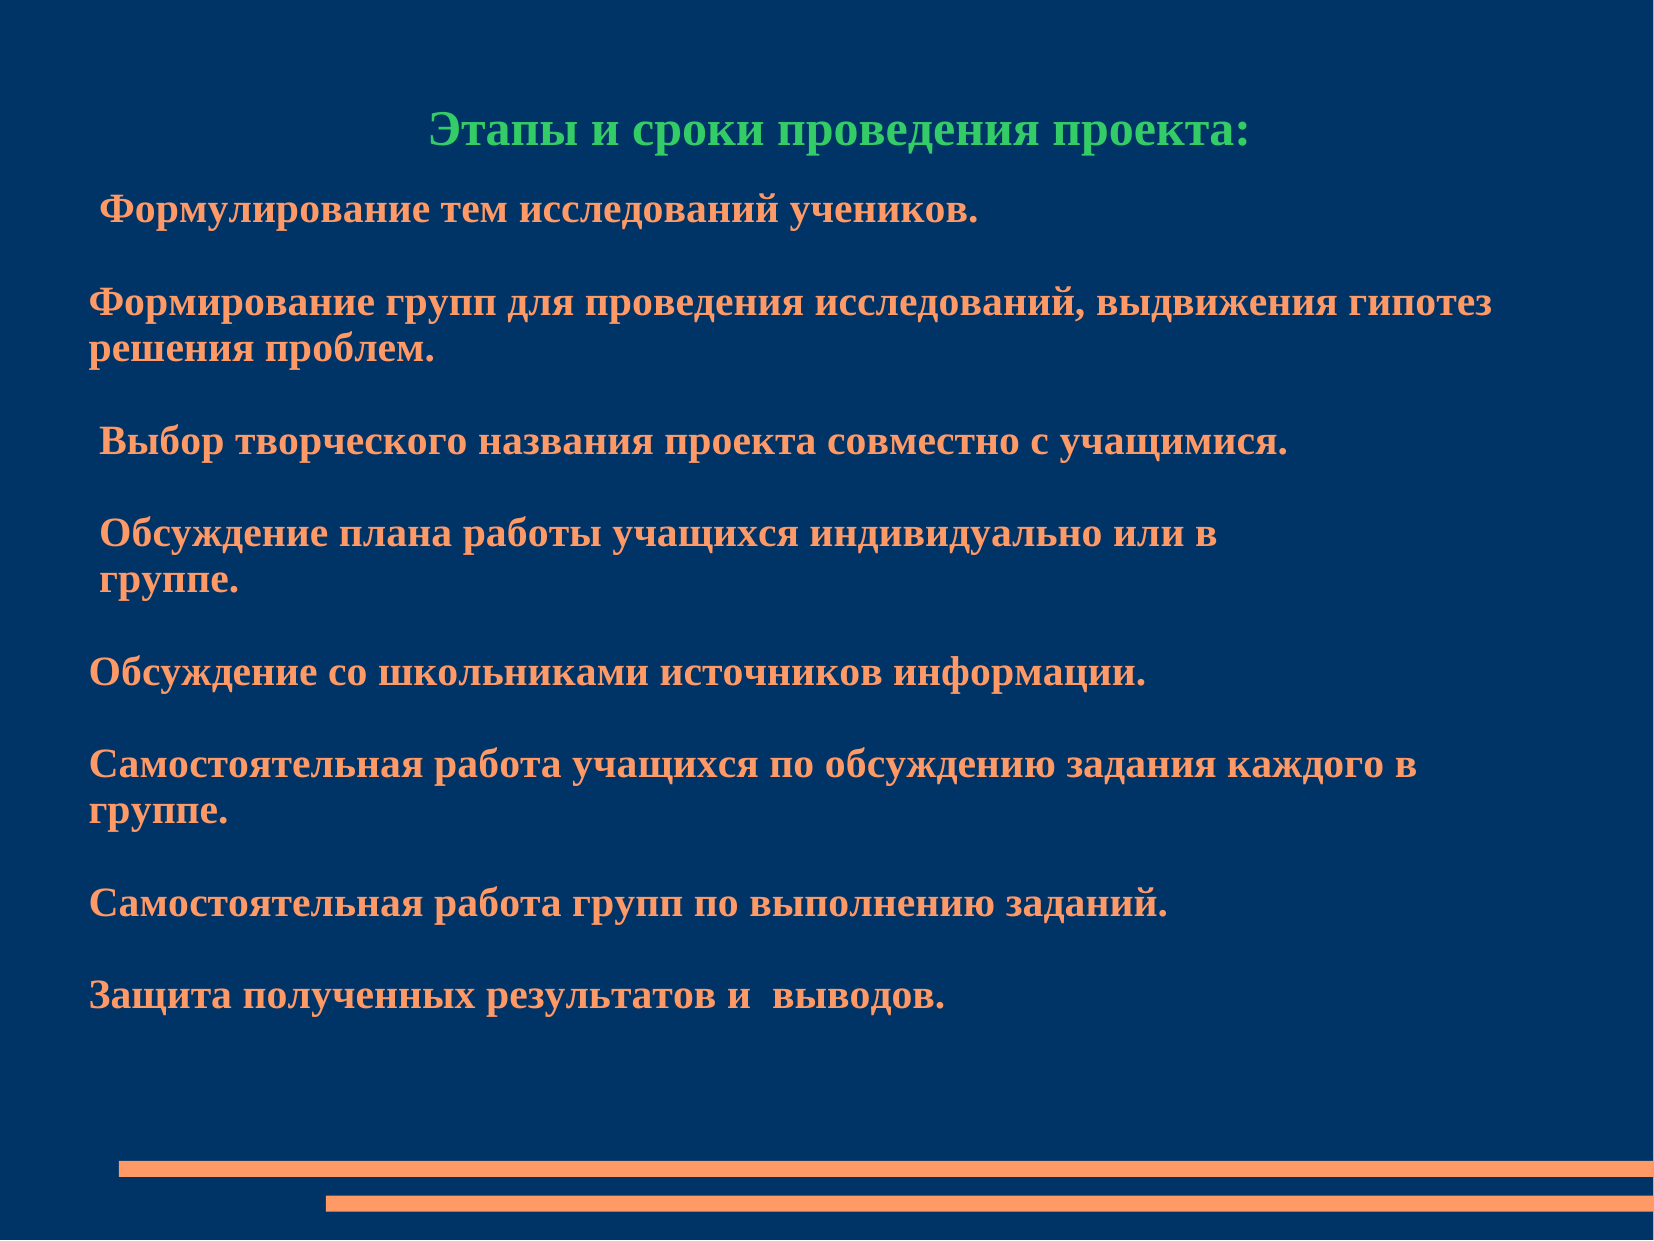

#
 Этапы и сроки проведения проекта:
 Формулирование тем исследований учеников.
Формирование групп для проведения исследований, выдвижения гипотез решения проблем.
 Выбор творческого названия проекта совместно с учащимися.
 Обсуждение плана работы учащихся индивидуально или в
 группе.
Обсуждение со школьниками источников информации.
Самостоятельная работа учащихся по обсуждению задания каждого в группе.
Самостоятельная работа групп по выполнению заданий.
Защита полученных результатов и выводов.